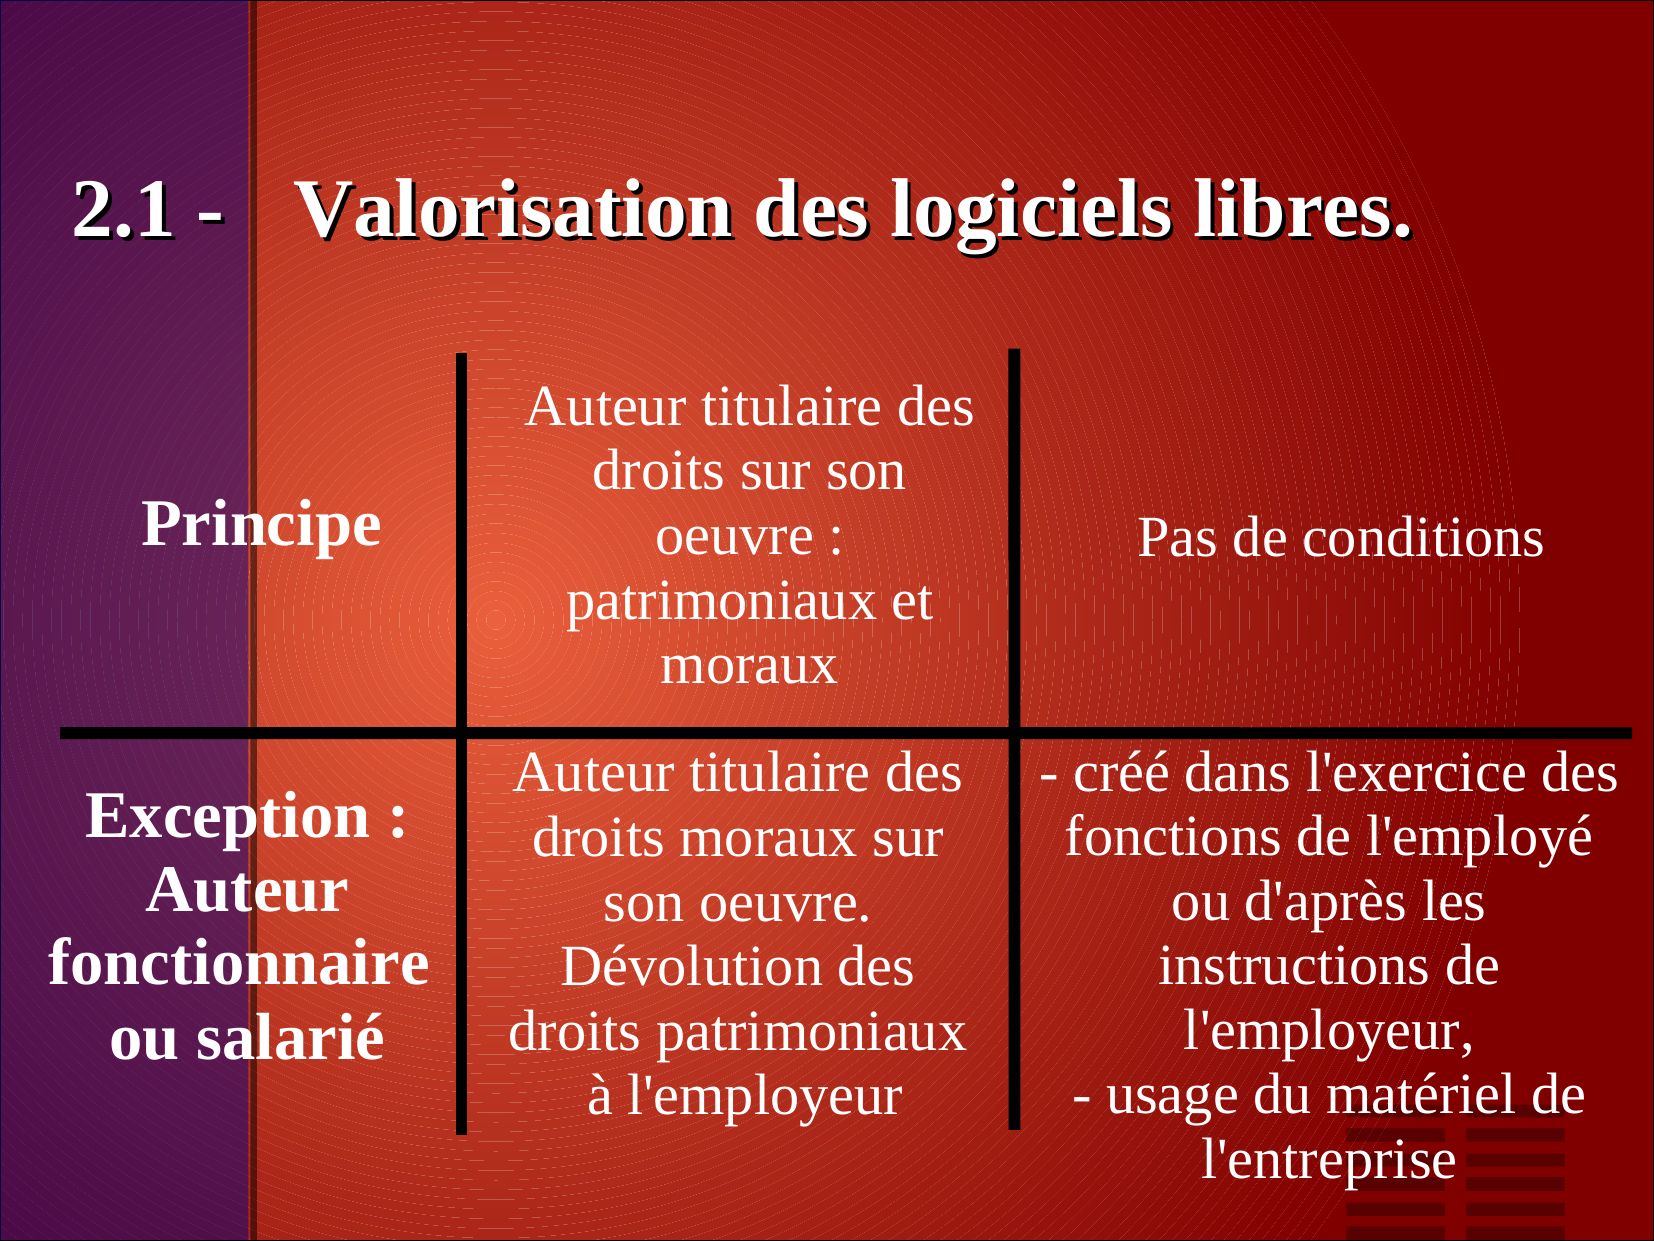

# 2.1 - 	Valorisation des logiciels libres.
Auteur titulaire des droits sur son oeuvre : patrimoniaux et moraux
Pas de conditions
Principe
- créé dans l'exercice des fonctions de l'employé ou d'après les instructions de l'employeur,
- usage du matériel de l'entreprise
Auteur titulaire des droits moraux sur son oeuvre.
Dévolution des droits patrimoniaux à l'employeur
Exception : Auteur fonctionnaire ou salarié